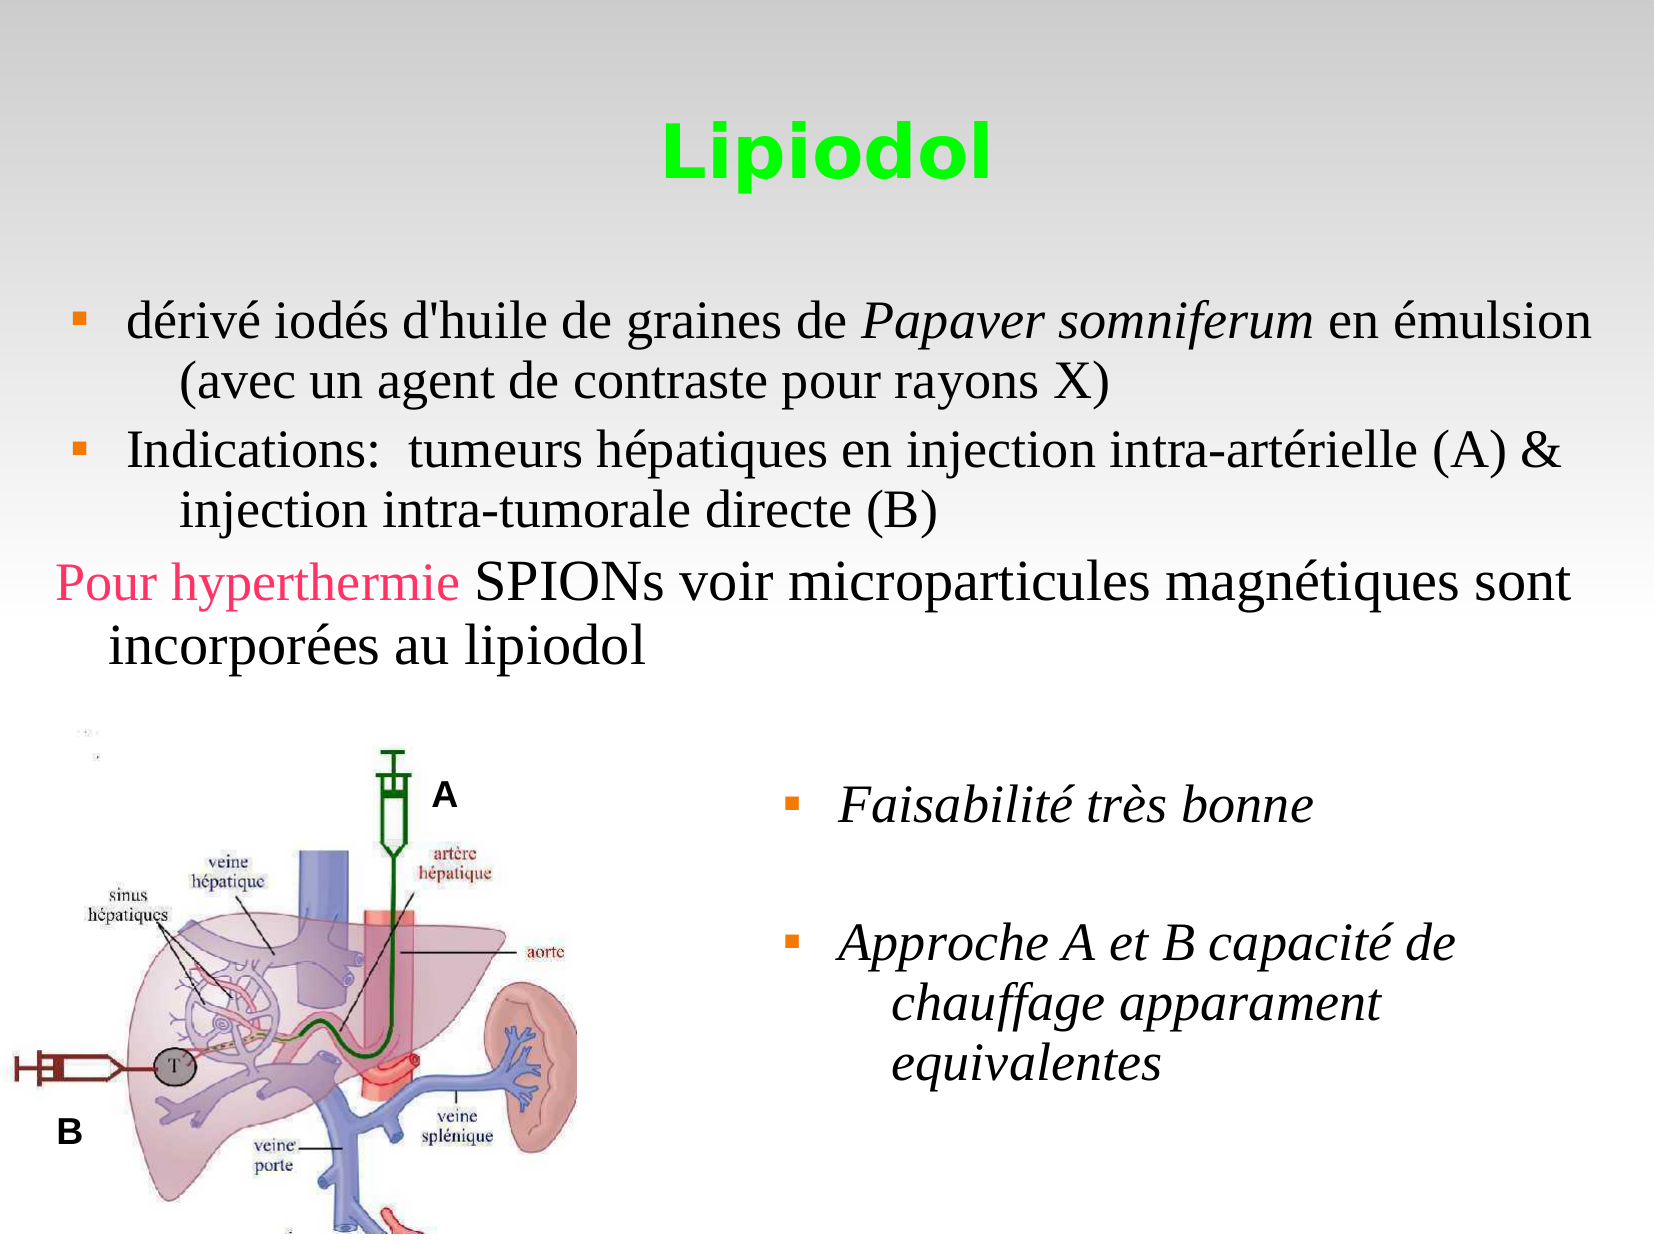

# Lipiodol
dérivé iodés d'huile de graines de Papaver somniferum en émulsion (avec un agent de contraste pour rayons X)
Indications: tumeurs hépatiques en injection intra-artérielle (A) & injection intra-tumorale directe (B)
Pour hyperthermie SPIONs voir microparticules magnétiques sont incorporées au lipiodol
A
B
Faisabilité très bonne
Approche A et B capacité de chauffage apparament equivalentes